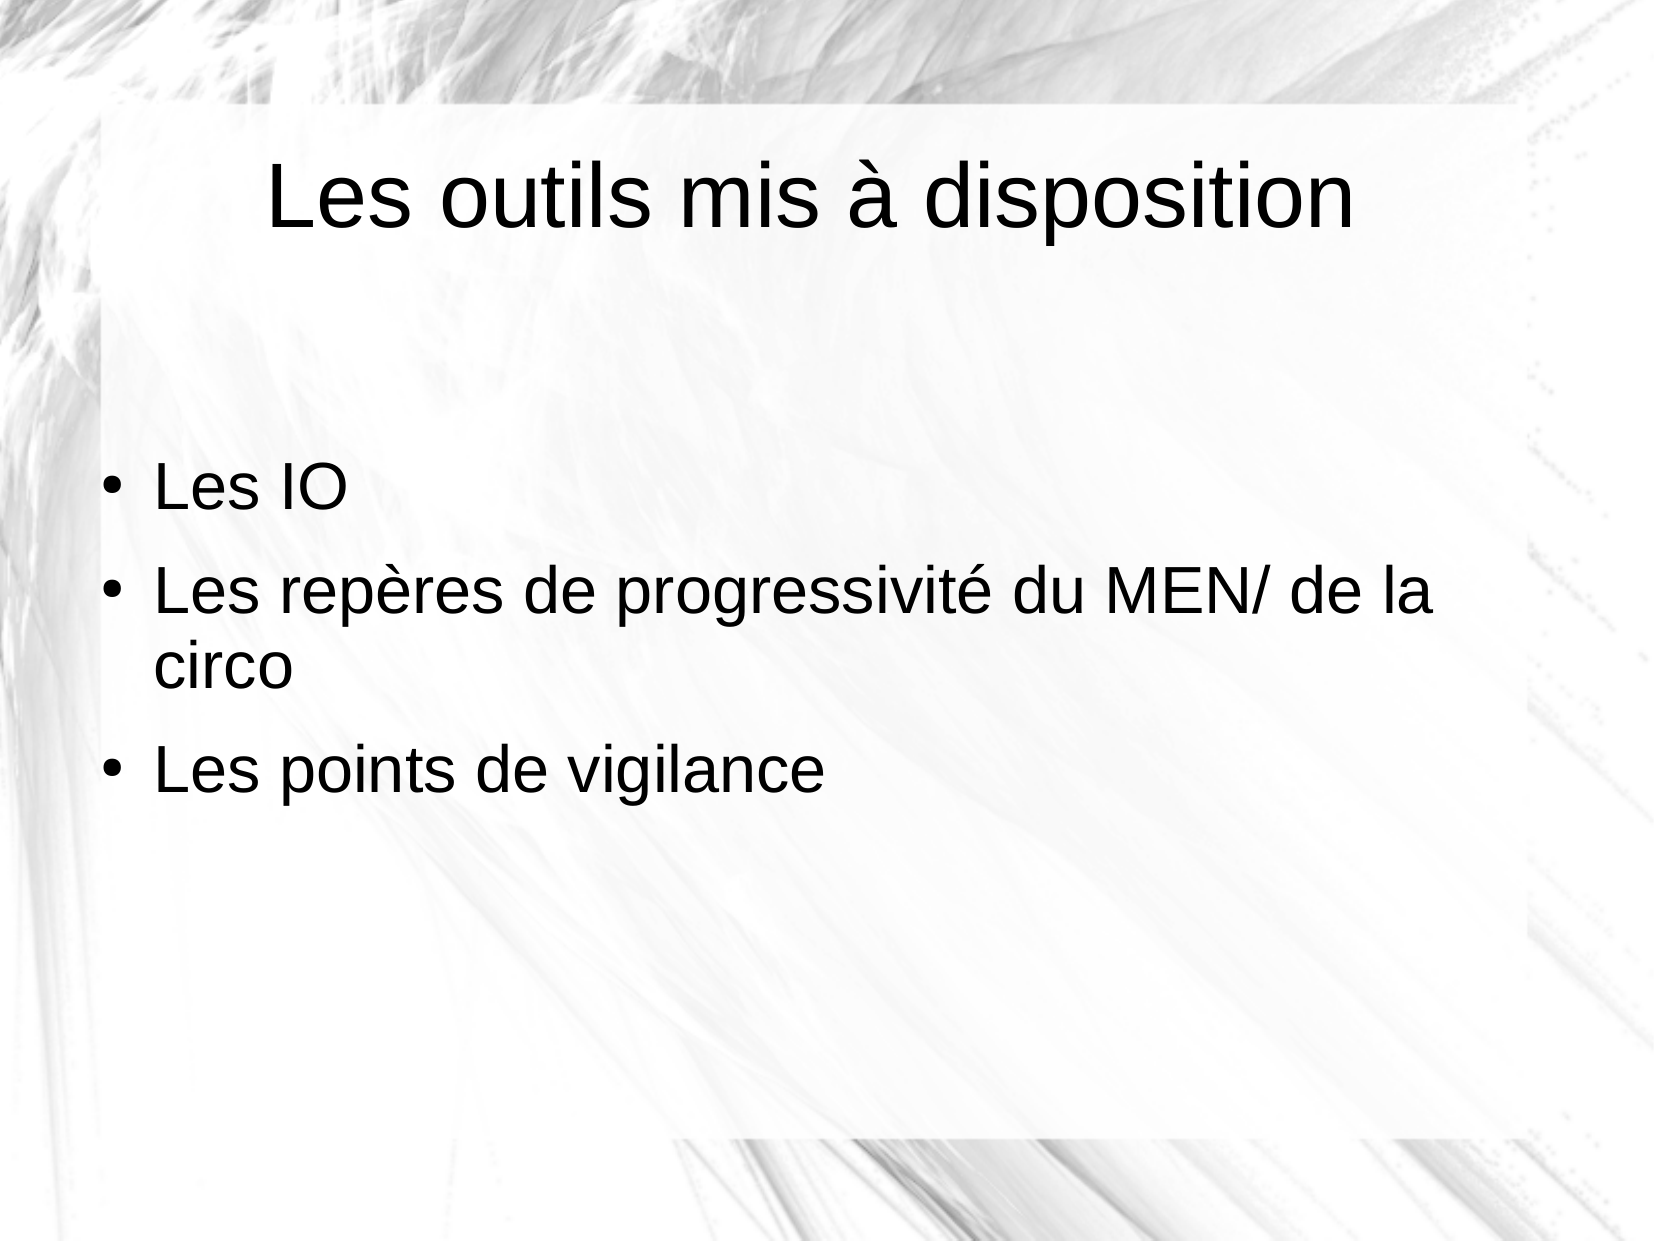

# Les outils mis à disposition
Les IO
Les repères de progressivité du MEN/ de la circo
Les points de vigilance